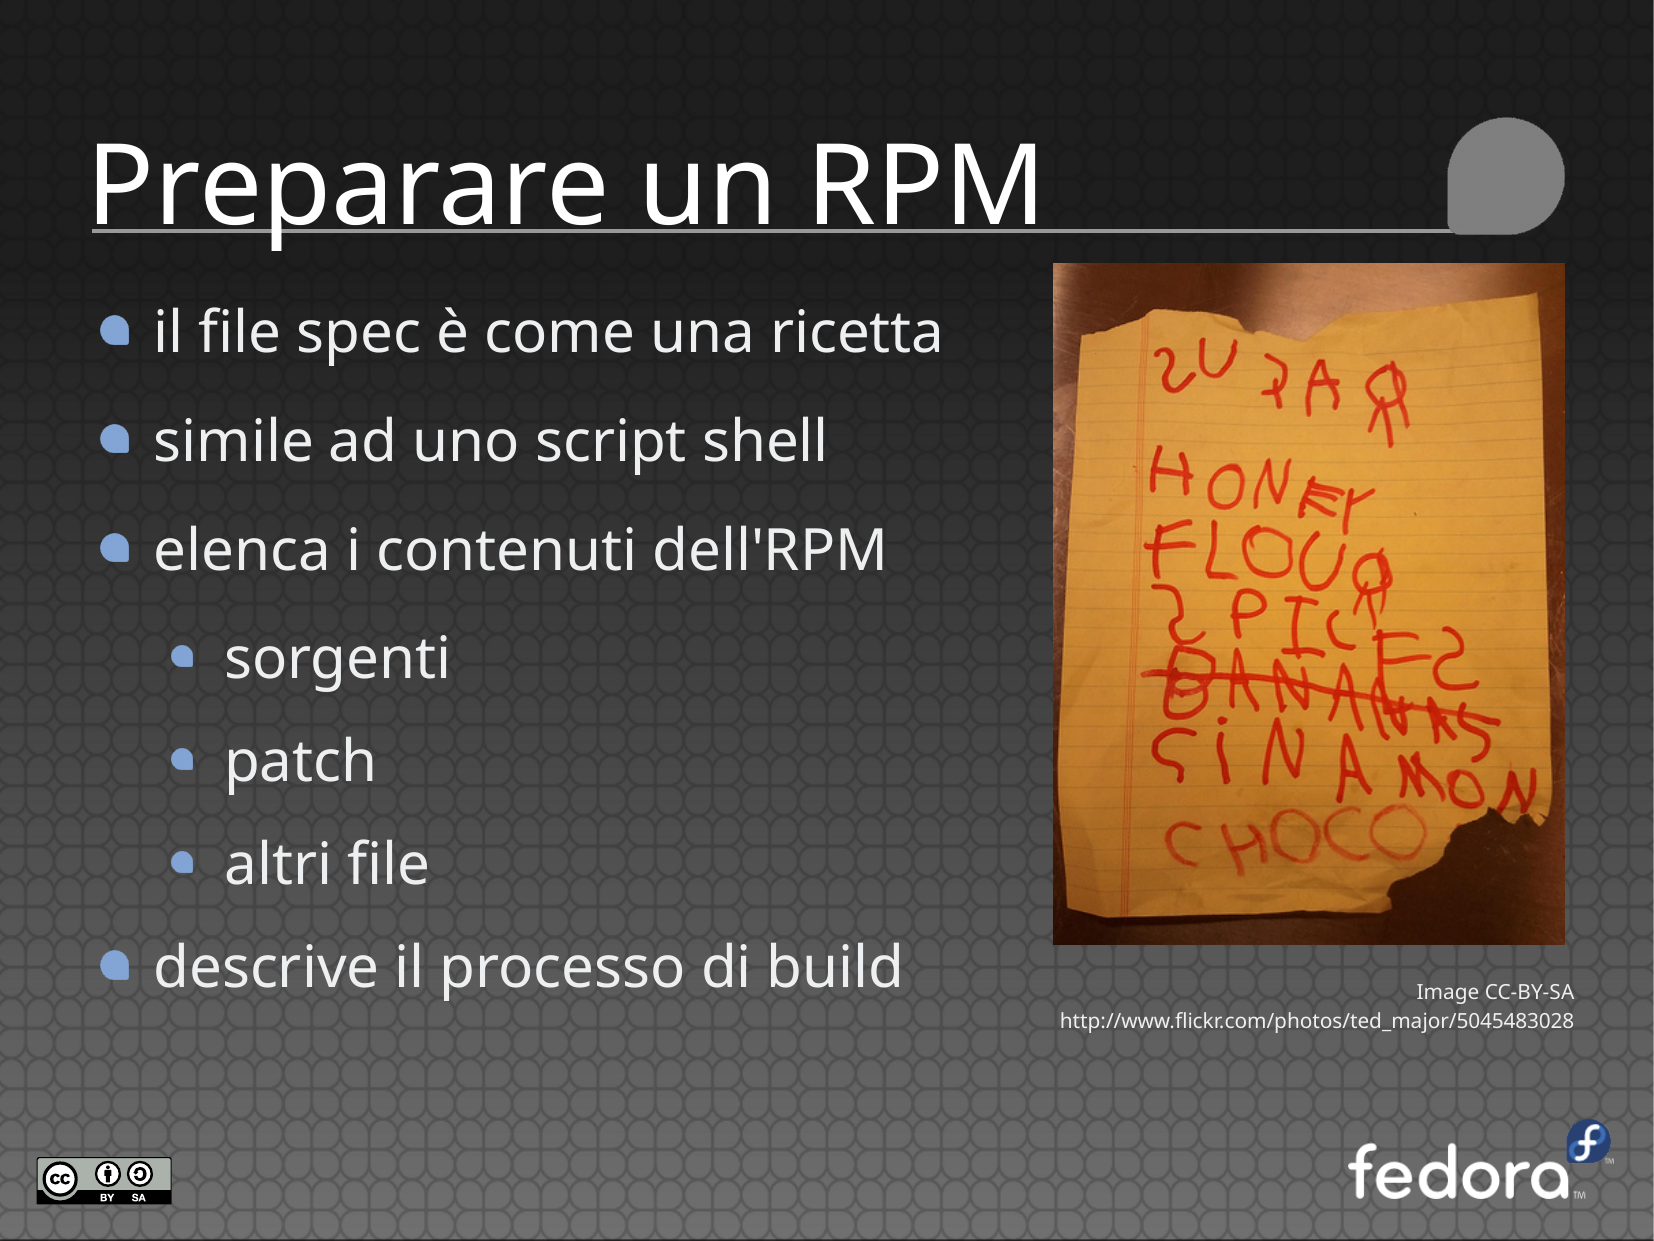

# Preparare un RPM
il file spec è come una ricetta
simile ad uno script shell
elenca i contenuti dell'RPM
sorgenti
patch
altri file
descrive il processo di build
Image CC-BY-SA
http://www.flickr.com/photos/ted_major/5045483028